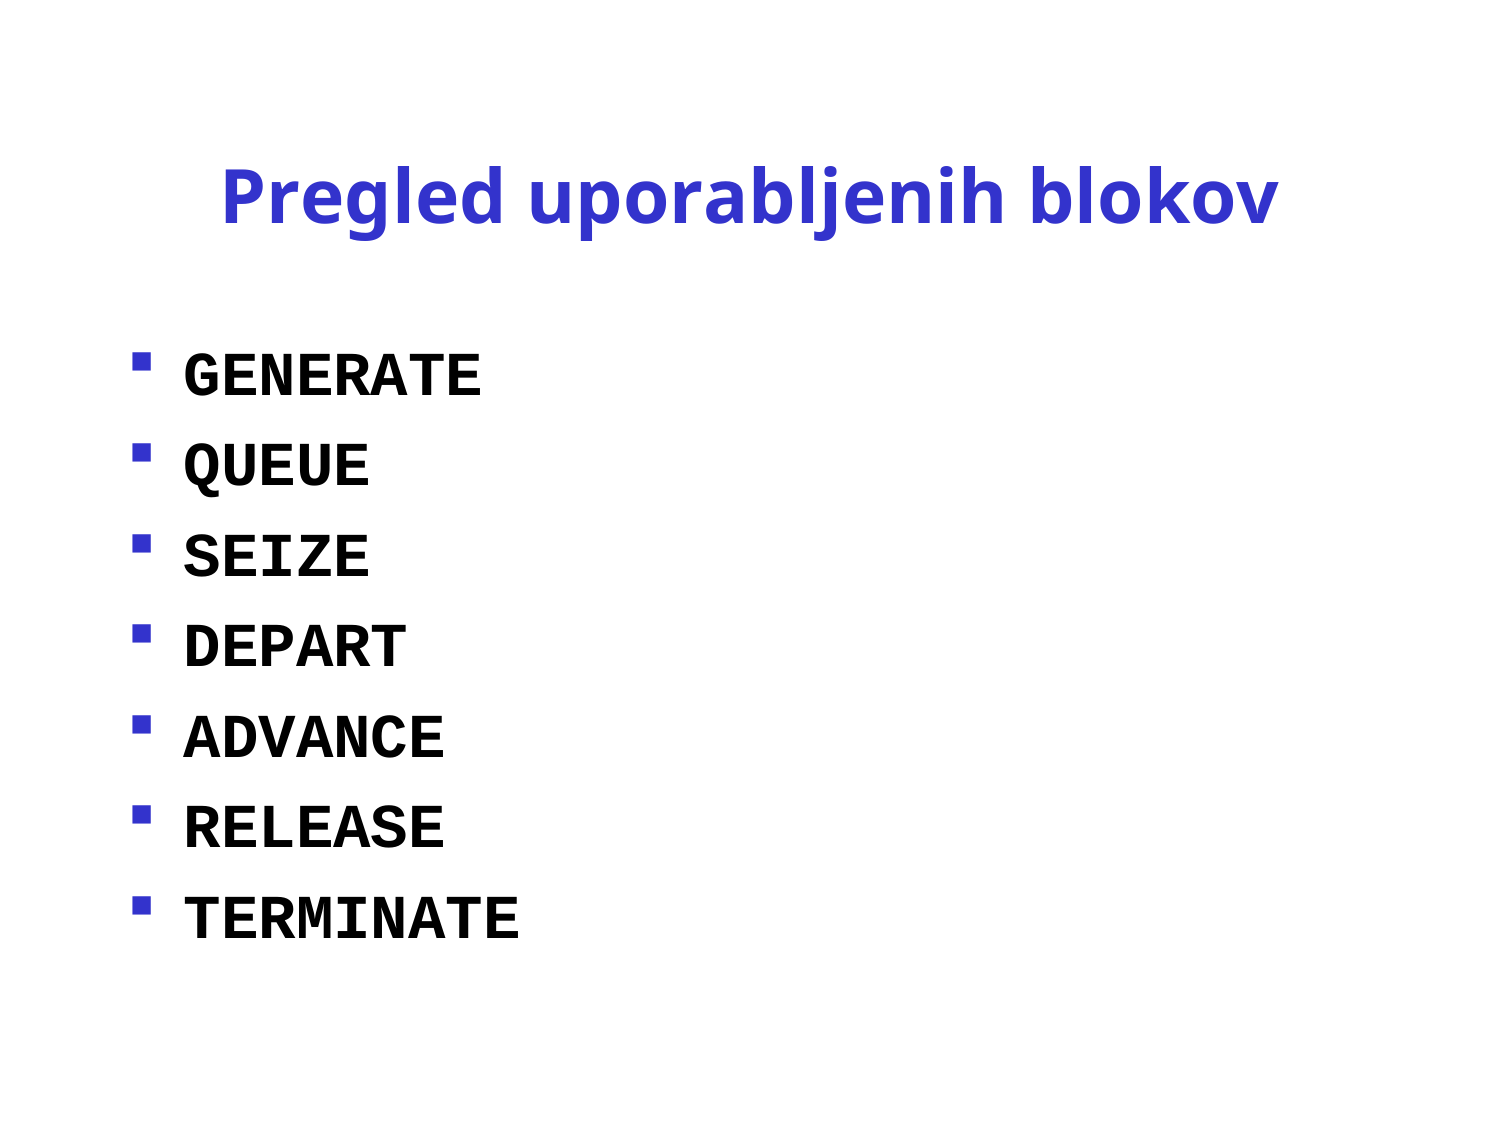

# Pregled uporabljenih blokov
GENERATE
QUEUE
SEIZE
DEPART
ADVANCE
RELEASE
TERMINATE